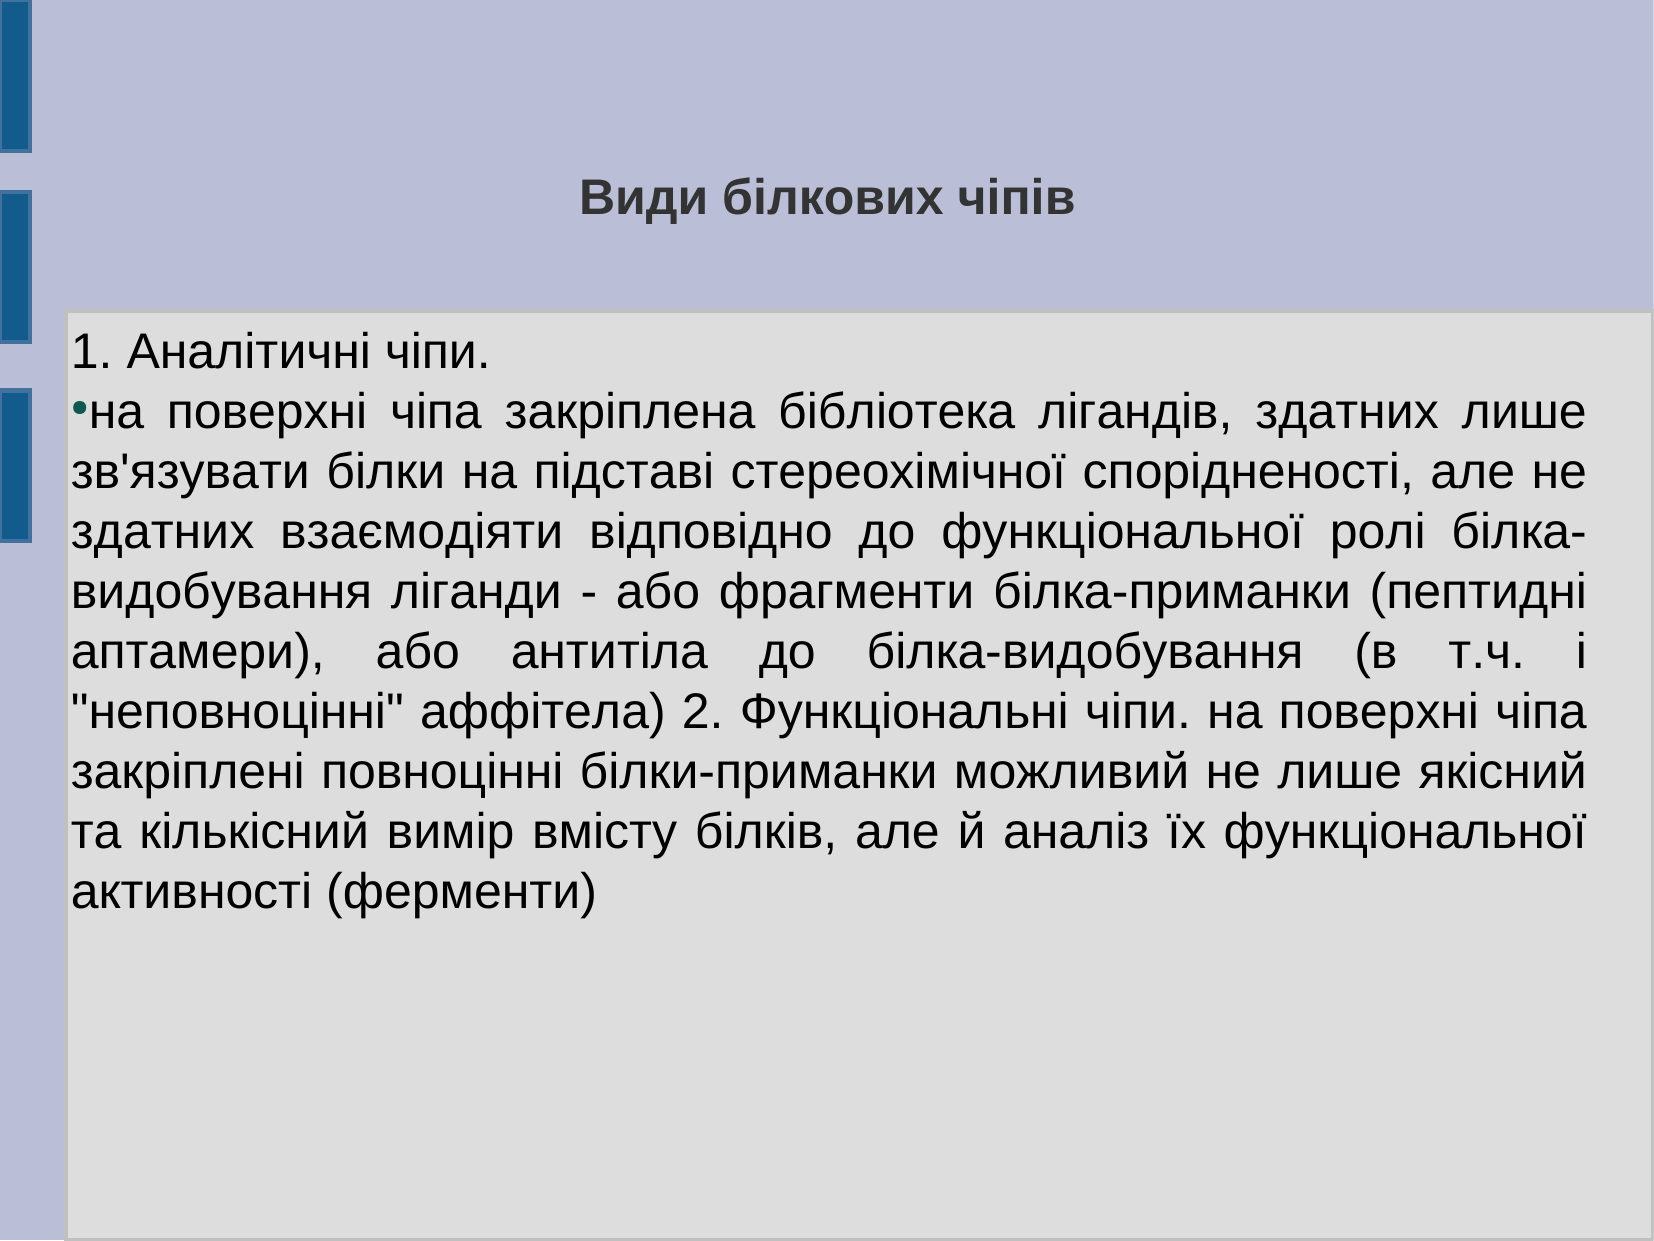

# Види білкових чіпів
1. Аналітичні чіпи.
на поверхні чіпа закріплена бібліотека лігандів, здатних лише зв'язувати білки на підставі стереохімічної спорідненості, але не здатних взаємодіяти відповідно до функціональної ролі білка-видобування ліганди - або фрагменти білка-приманки (пептидні аптамери), або антитіла до білка-видобування (в т.ч. і "неповноцінні" аффітела) 2. Функціональні чіпи. на поверхні чіпа закріплені повноцінні білки-приманки можливий не лише якісний та кількісний вимір вмісту білків, але й аналіз їх функціональної активності (ферменти)